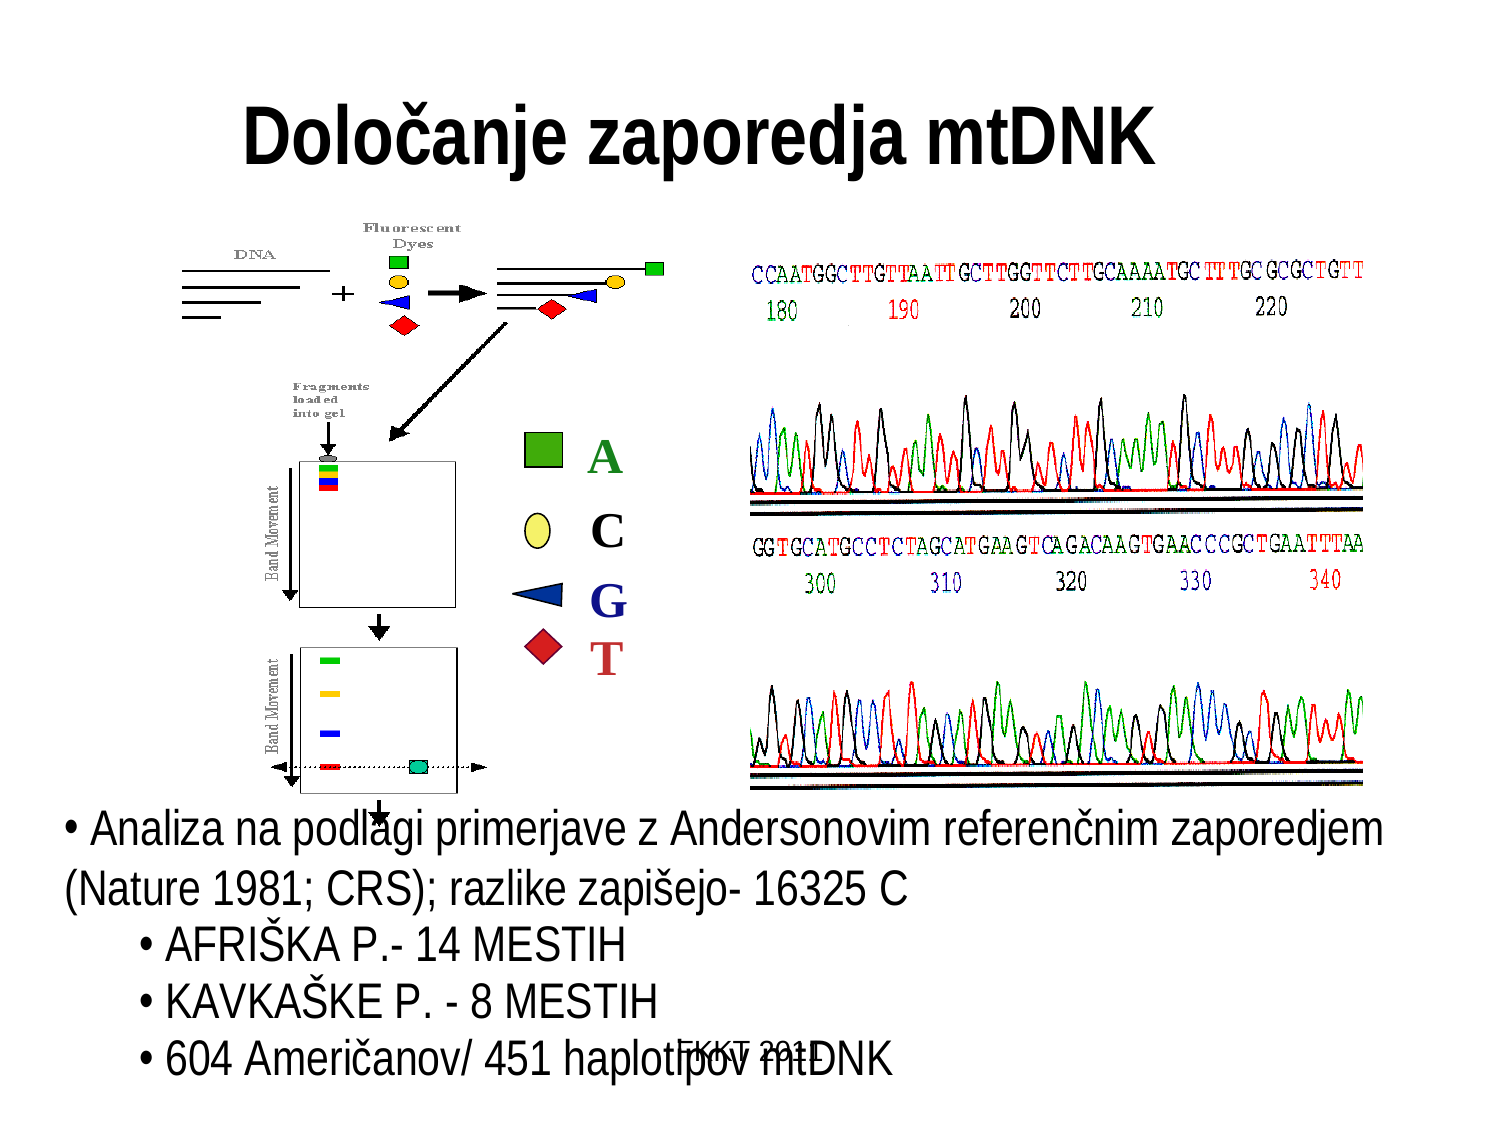

# Določanje zaporedja mtDNK
A
C
G
T
 Analiza na podlagi primerjave z Andersonovim referenčnim zaporedjem (Nature 1981; CRS); razlike zapišejo- 16325 C
 AFRIŠKA P.- 14 MESTIH
 KAVKAŠKE P. - 8 MESTIH
 604 Američanov/ 451 haplotipov mtDNK
FKKT 2011